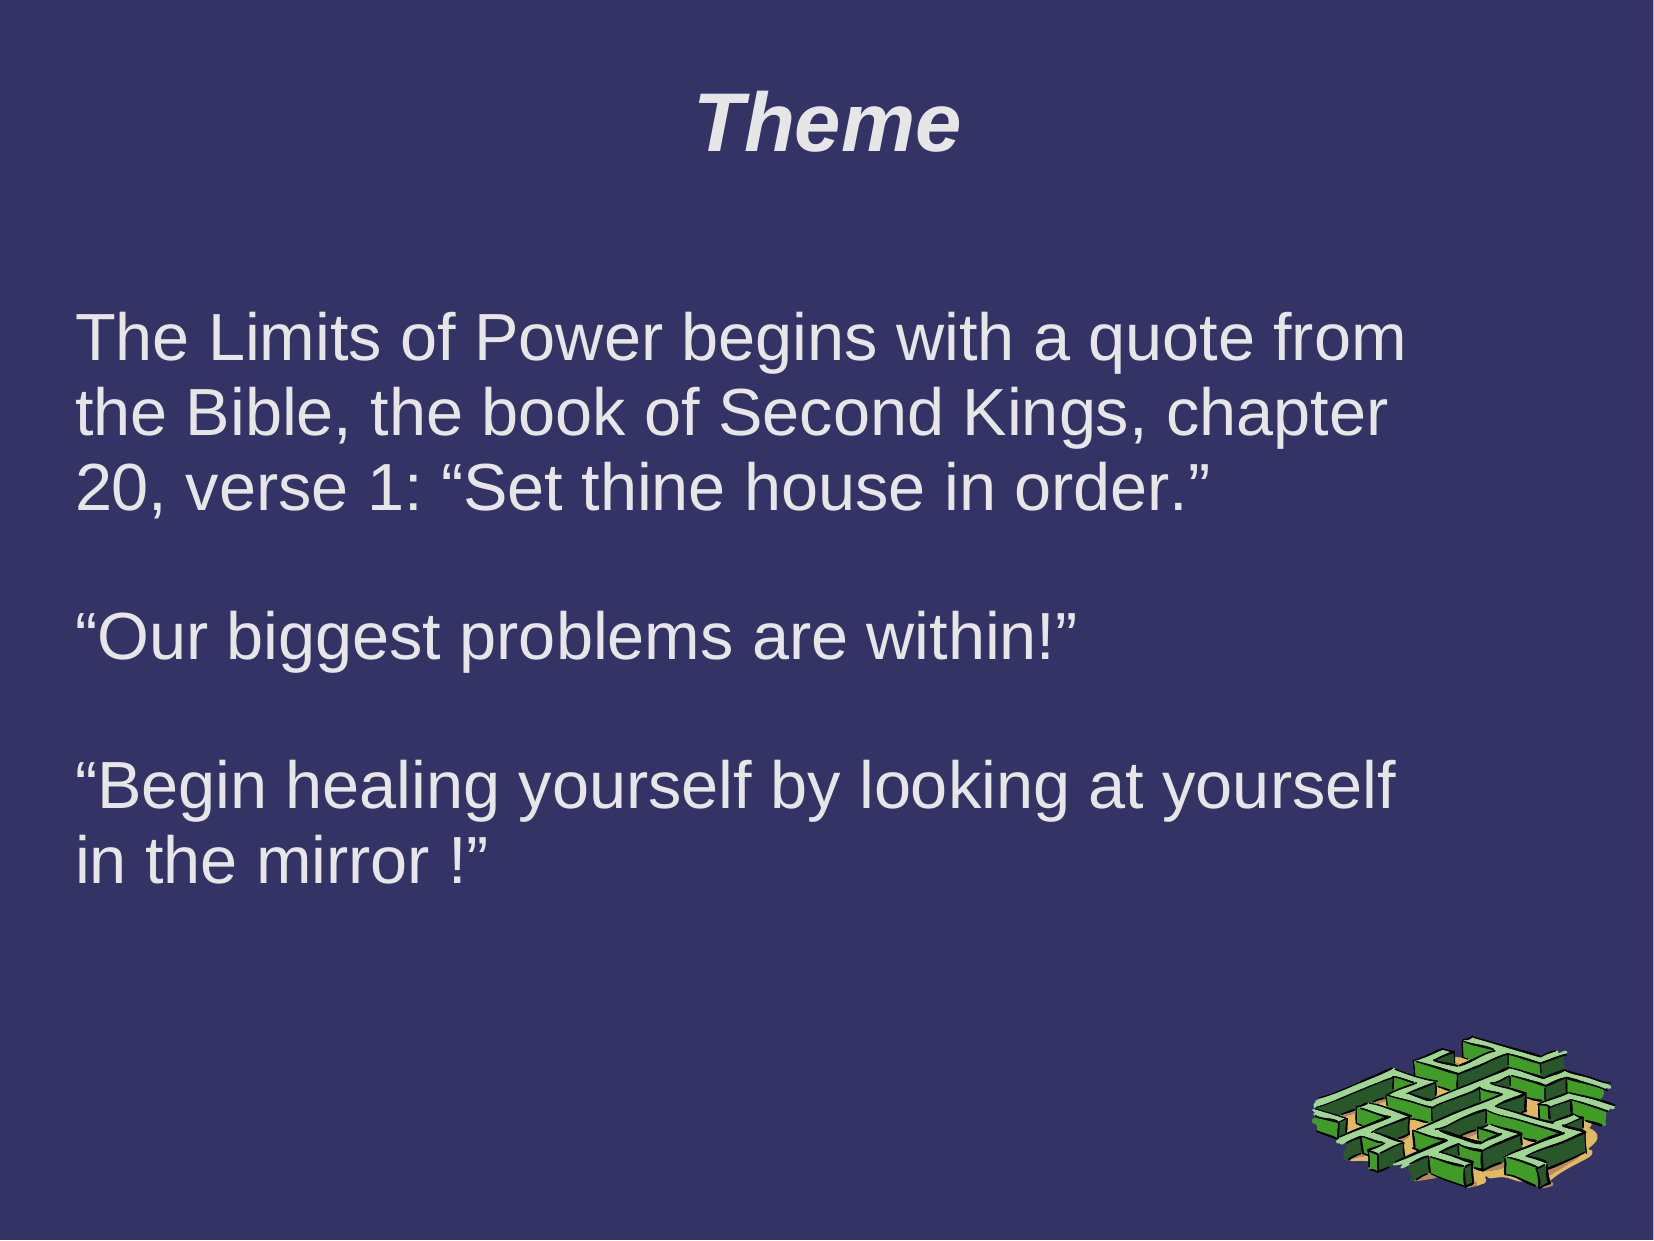

# Theme
The Limits of Power begins with a quote from the Bible, the book of Second Kings, chapter 20, verse 1: “Set thine house in order.”
“Our biggest problems are within!”
“Begin healing yourself by looking at yourself in the mirror !”